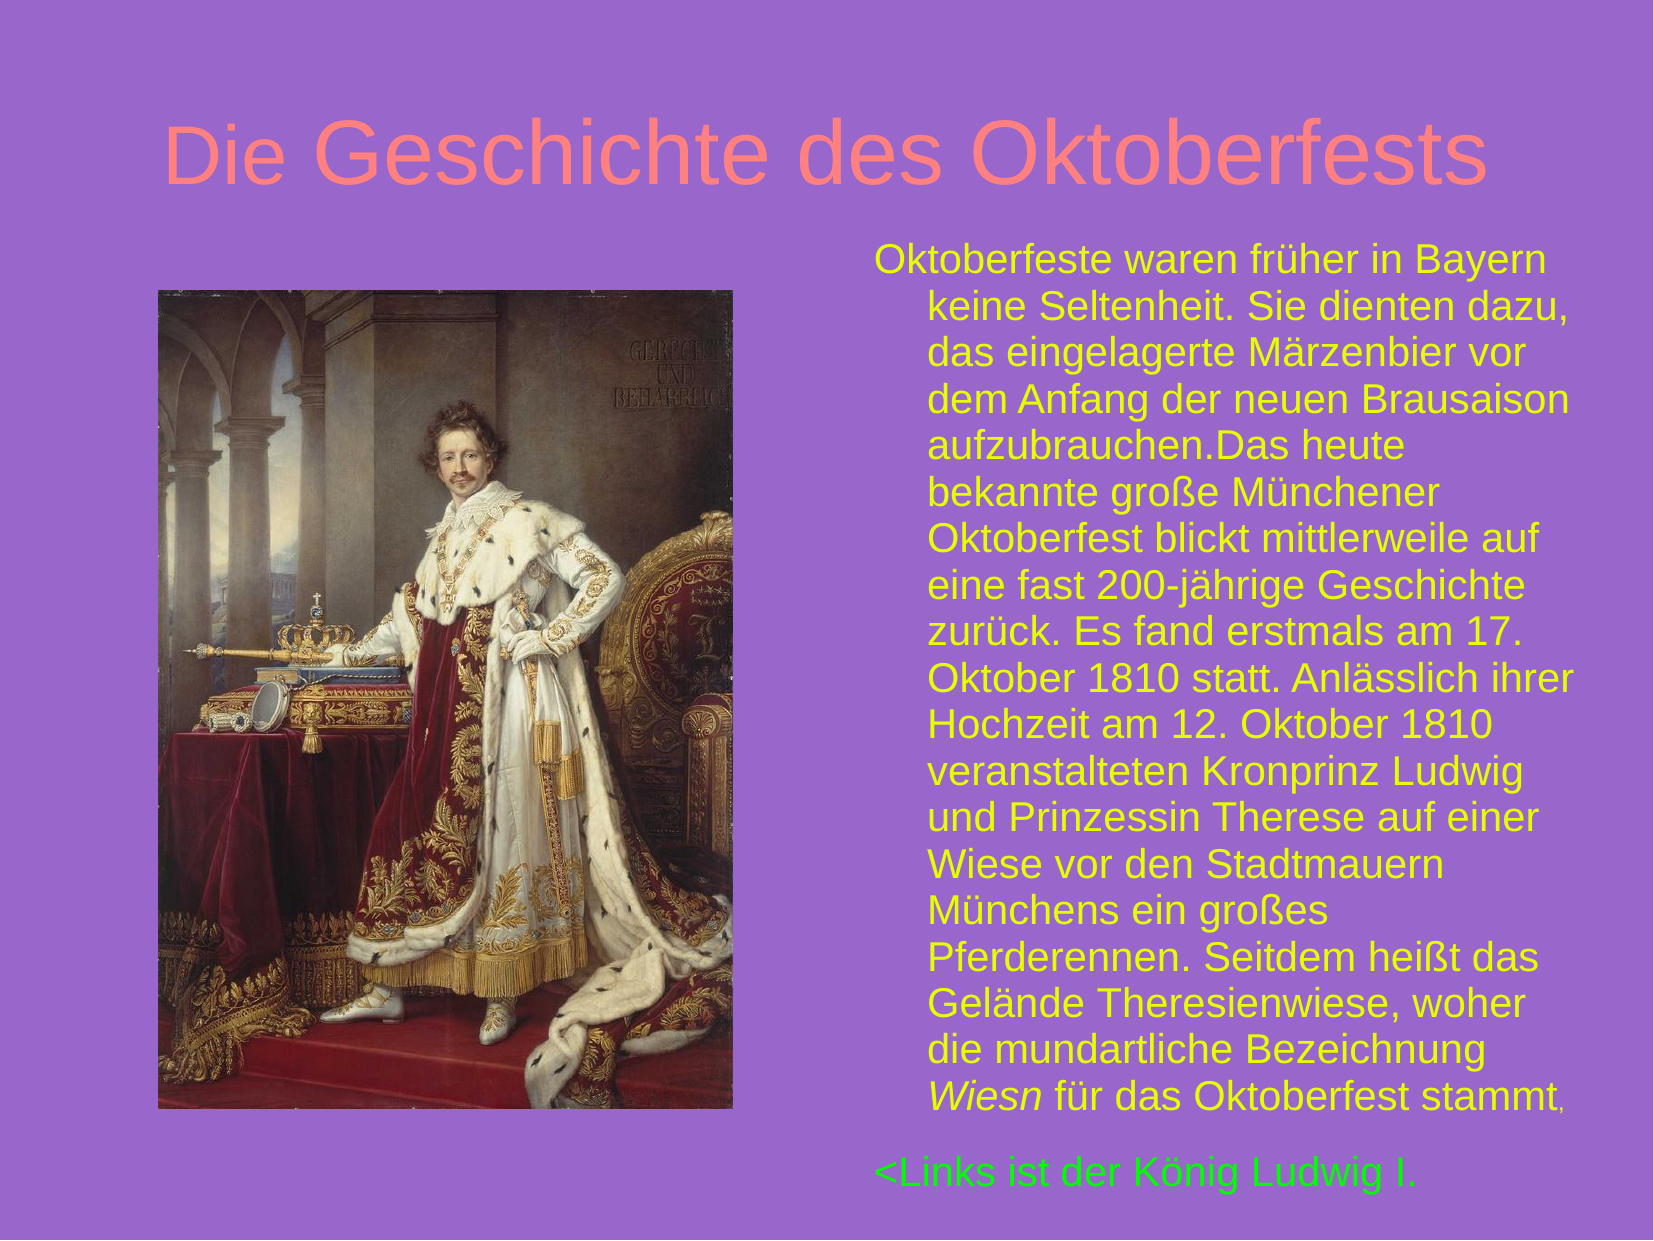

# Die Geschichte des Oktoberfests
Oktoberfeste waren früher in Bayern keine Seltenheit. Sie dienten dazu, das eingelagerte Märzenbier vor dem Anfang der neuen Brausaison aufzubrauchen.Das heute bekannte große Münchener Oktoberfest blickt mittlerweile auf eine fast 200-jährige Geschichte zurück. Es fand erstmals am 17. Oktober 1810 statt. Anlässlich ihrer Hochzeit am 12. Oktober 1810 veranstalteten Kronprinz Ludwig und Prinzessin Therese auf einer Wiese vor den Stadtmauern Münchens ein großes Pferderennen. Seitdem heißt das Gelände Theresienwiese, woher die mundartliche Bezeichnung Wiesn für das Oktoberfest stammt,
<Links ist der König Ludwig I.